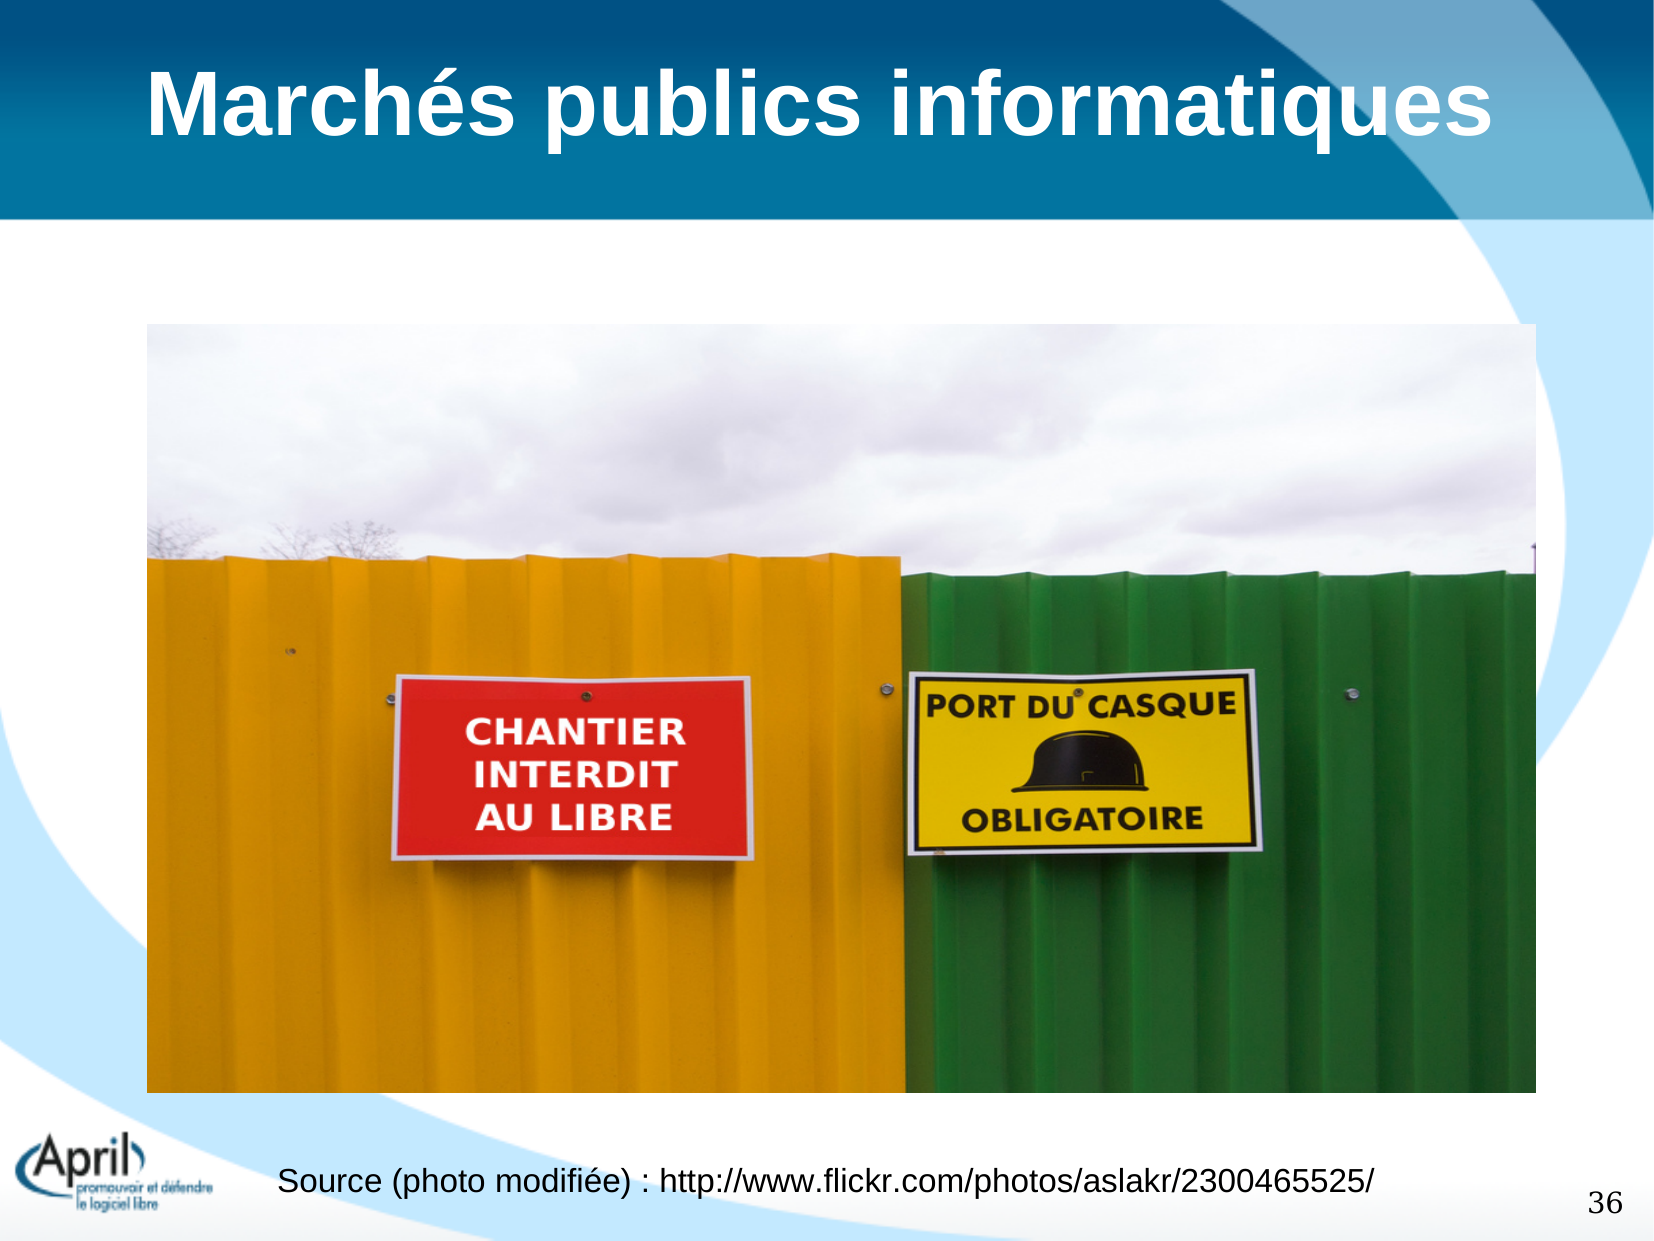

# Marchés publics informatiques
Source (photo modifiée) : http://www.flickr.com/photos/aslakr/2300465525/
36